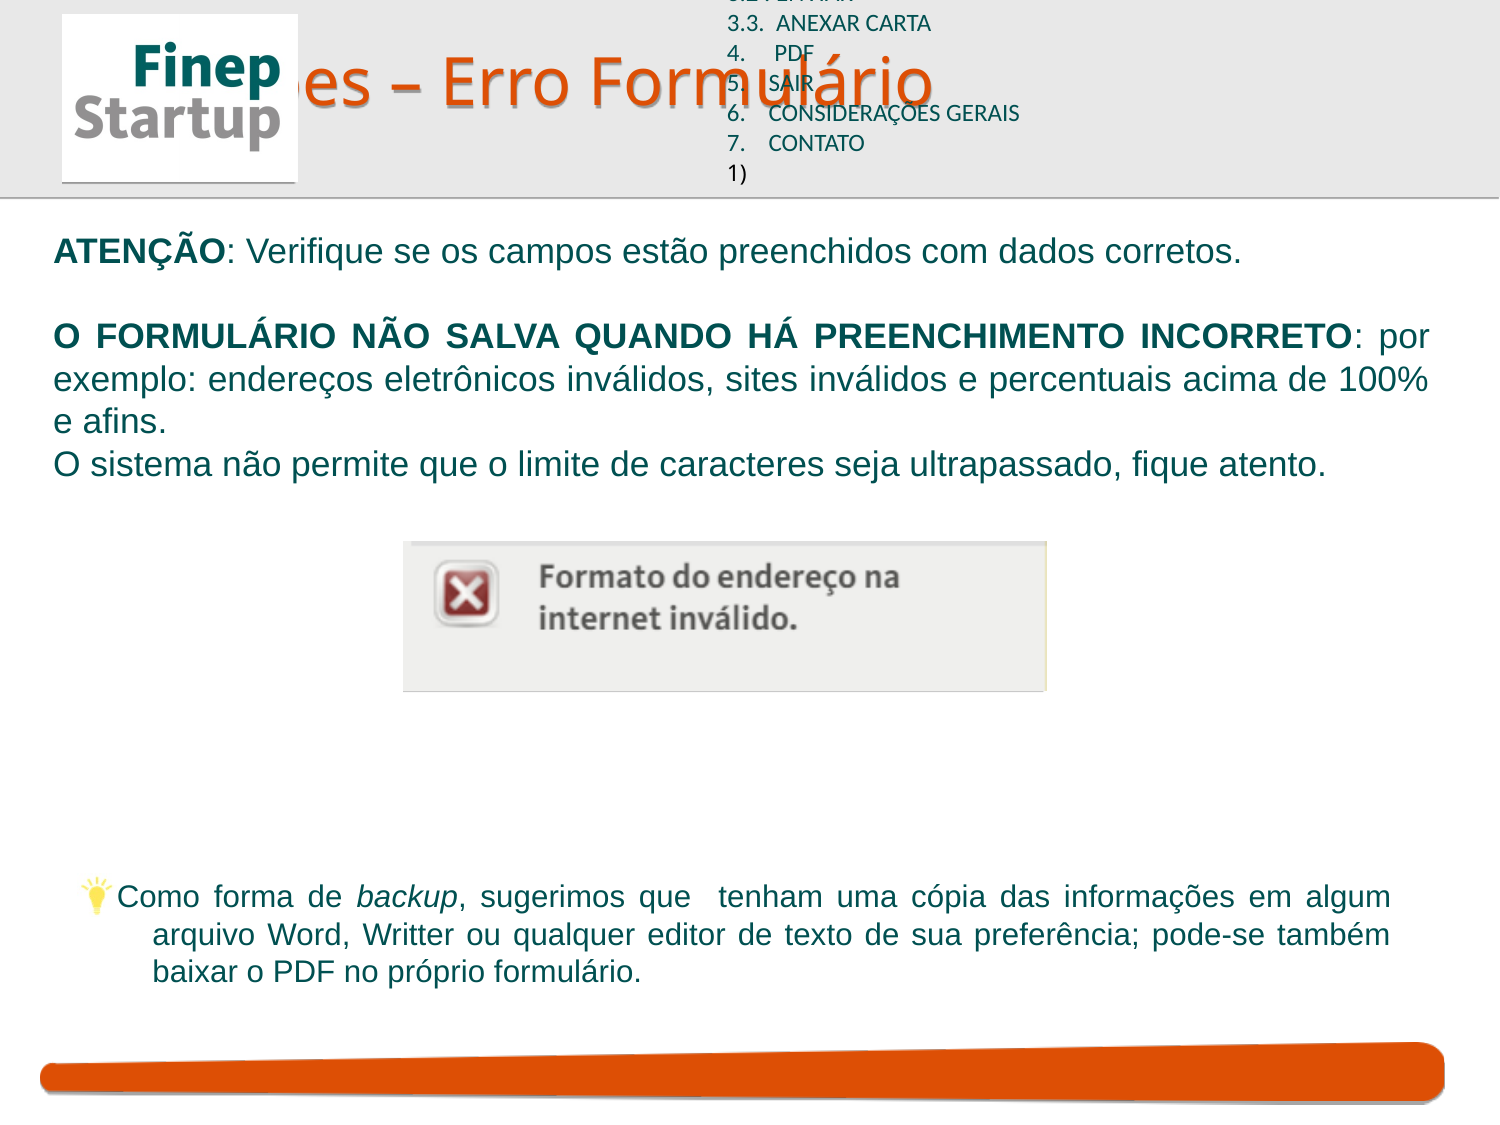

1. 1º ACESSO
2. CADASTRO
3. BOTÕES DO FORMULÁRIO
3.1. SALVAR
3.2 . ENVIAR
3.3. ANEXAR CARTA
4. PDF
5. SAIR
6. CONSIDERAÇÕES GERAIS
7. CONTATO
# 3. Botões – Erro Formulário
ATENÇÃO: Verifique se os campos estão preenchidos com dados corretos.
O FORMULÁRIO NÃO SALVA QUANDO HÁ PREENCHIMENTO INCORRETO: por exemplo: endereços eletrônicos inválidos, sites inválidos e percentuais acima de 100% e afins.
O sistema não permite que o limite de caracteres seja ultrapassado, fique atento.
Como forma de backup, sugerimos que tenham uma cópia das informações em algum arquivo Word, Writter ou qualquer editor de texto de sua preferência; pode-se também baixar o PDF no próprio formulário.